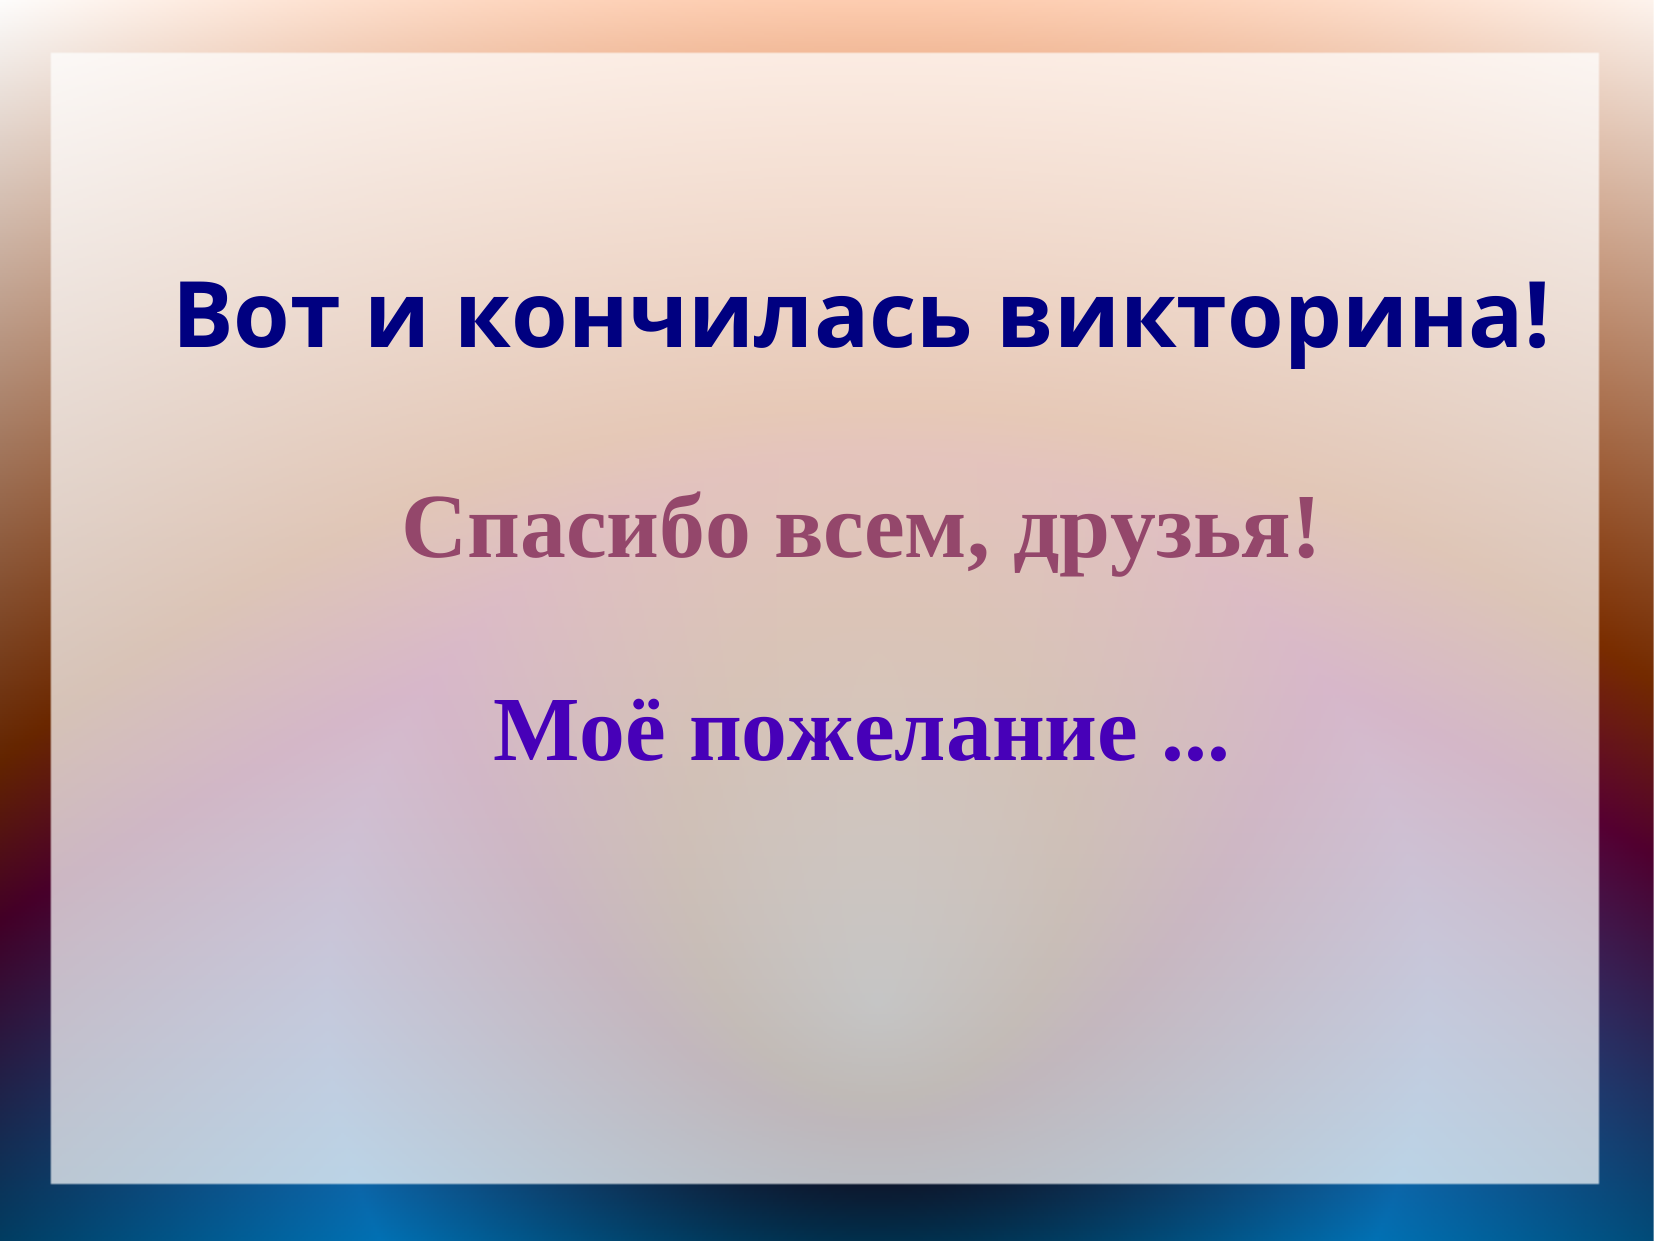

# Вот и кончилась викторина! Спасибо всем, друзья! Моё пожелание ...